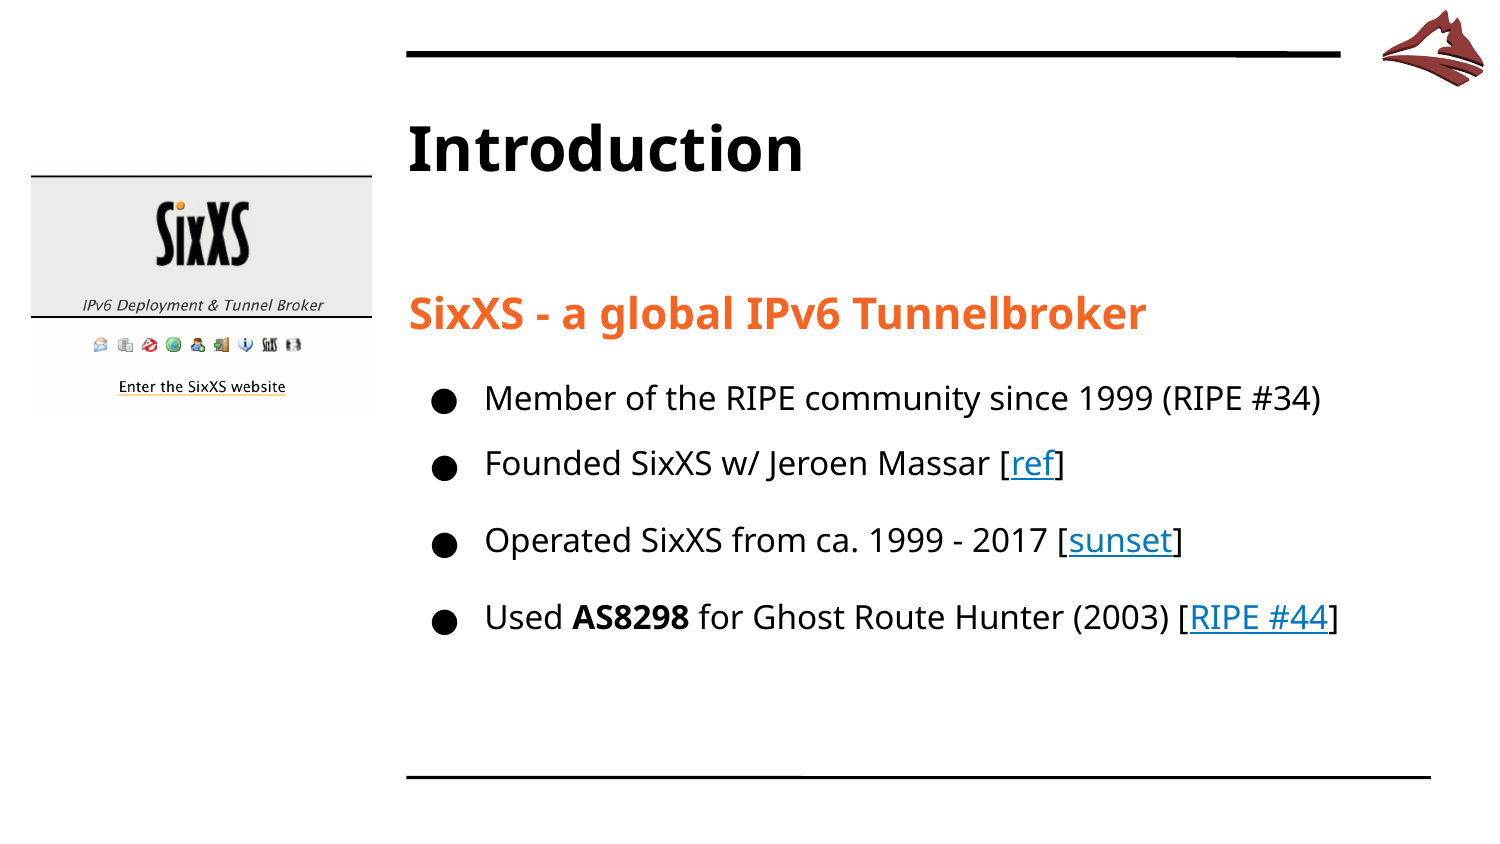

# Introduction
SixXS - a global IPv6 Tunnelbroker
Member of the RIPE community since 1999 (RIPE #34)
Founded SixXS w/ Jeroen Massar [ref]
Operated SixXS from ca. 1999 - 2017 [sunset]
Used AS8298 for Ghost Route Hunter (2003) [RIPE #44]